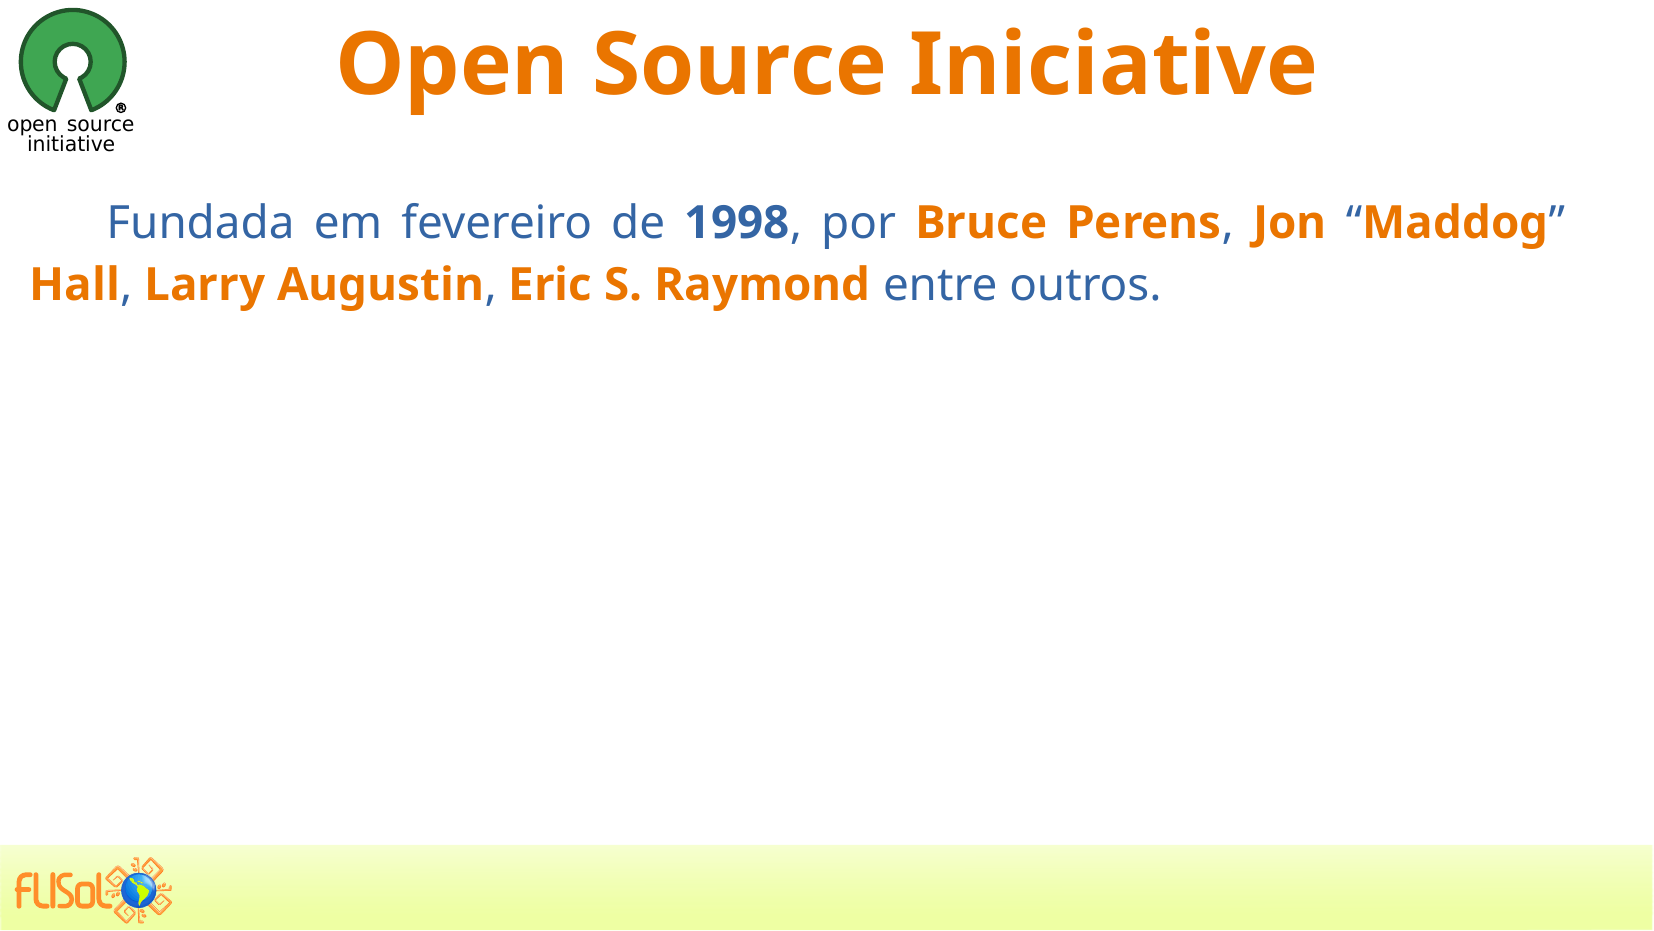

Open Source Iniciative
 Fundada em fevereiro de 1998, por Bruce Perens, Jon “Maddog” Hall, Larry Augustin, Eric S. Raymond entre outros.